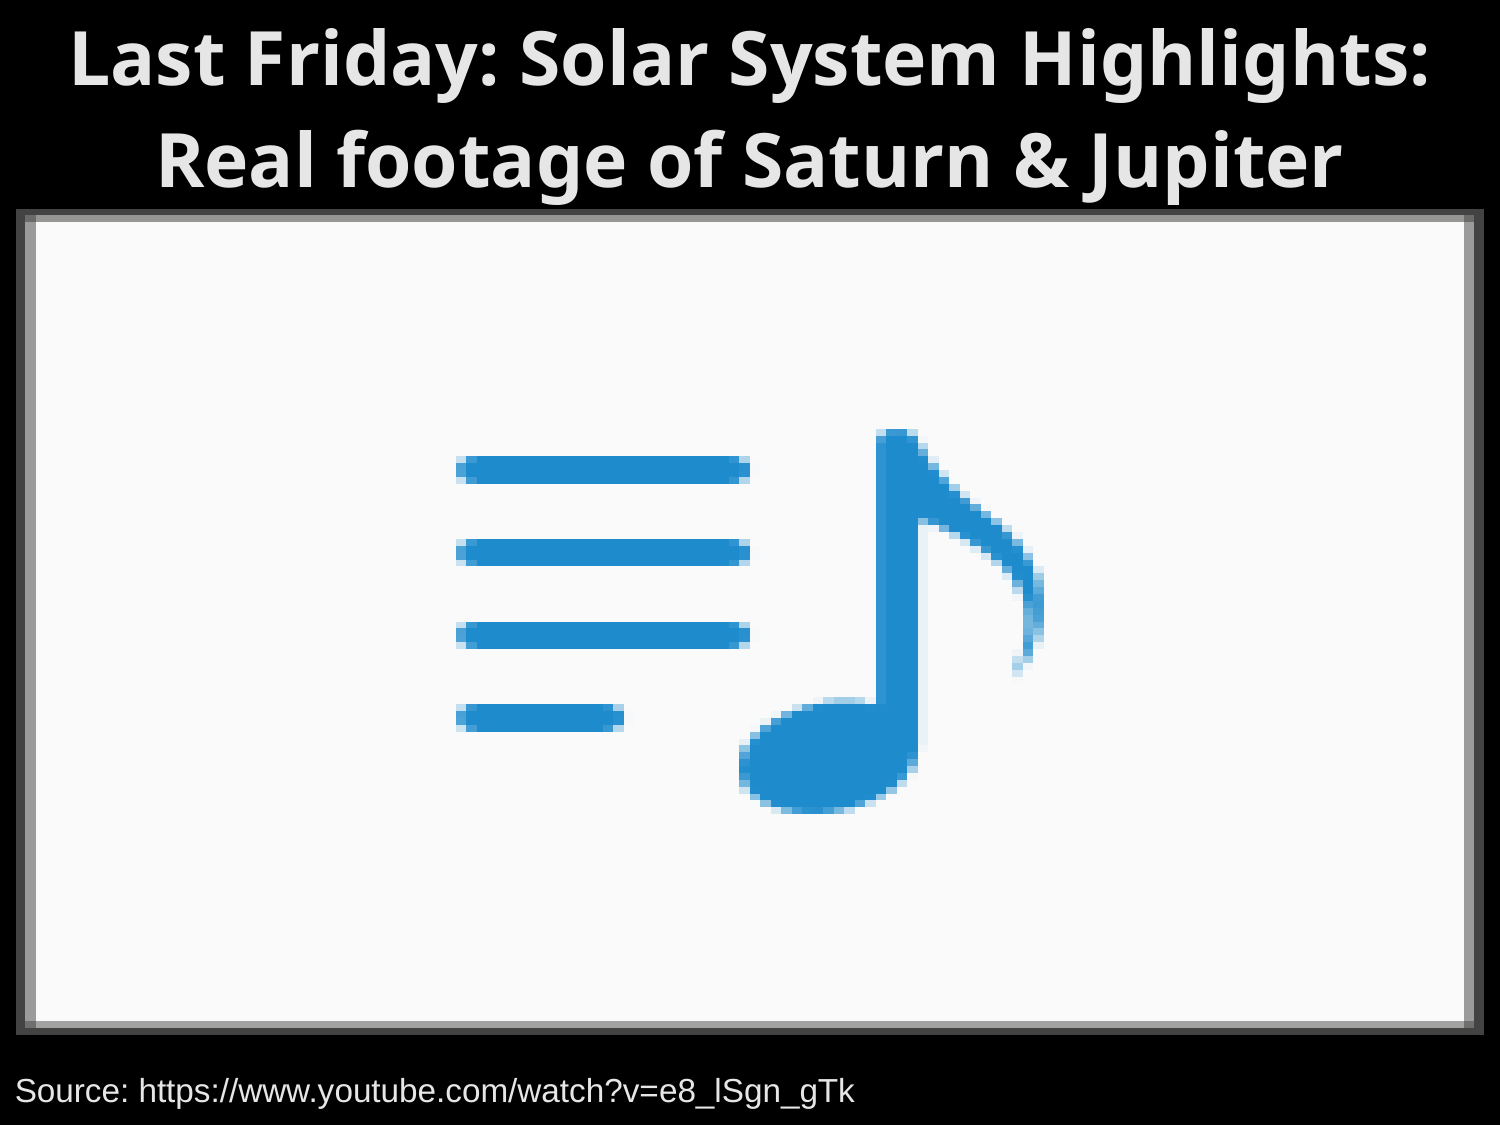

# Last Friday: Solar System Highlights: Real footage of Saturn & Jupiter
Source: https://www.youtube.com/watch?v=e8_lSgn_gTk